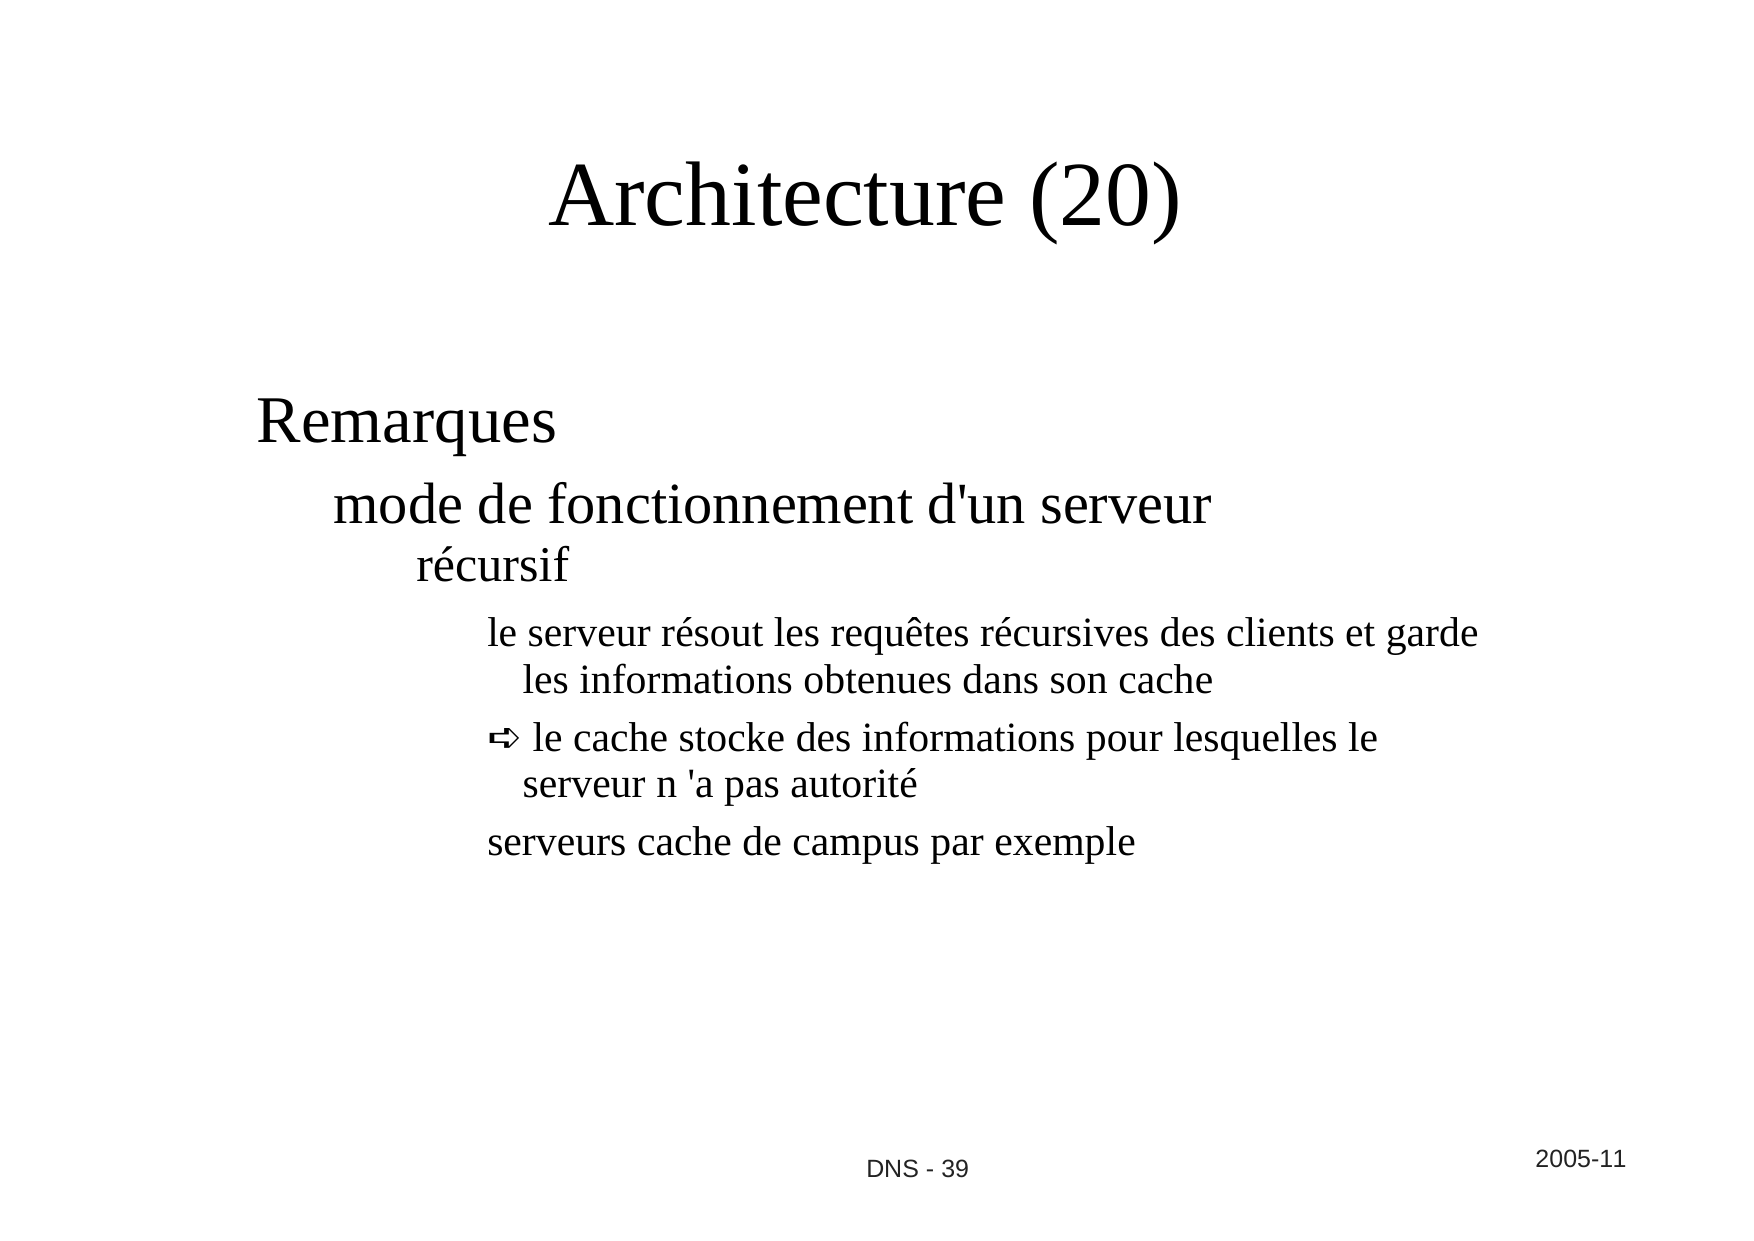

# Architecture (20)
Remarques
mode de fonctionnement d'un serveur
récursif
le serveur résout les requêtes récursives des clients et garde les informations obtenues dans son cache
 le cache stocke des informations pour lesquelles le serveur n 'a pas autorité
serveurs cache de campus par exemple